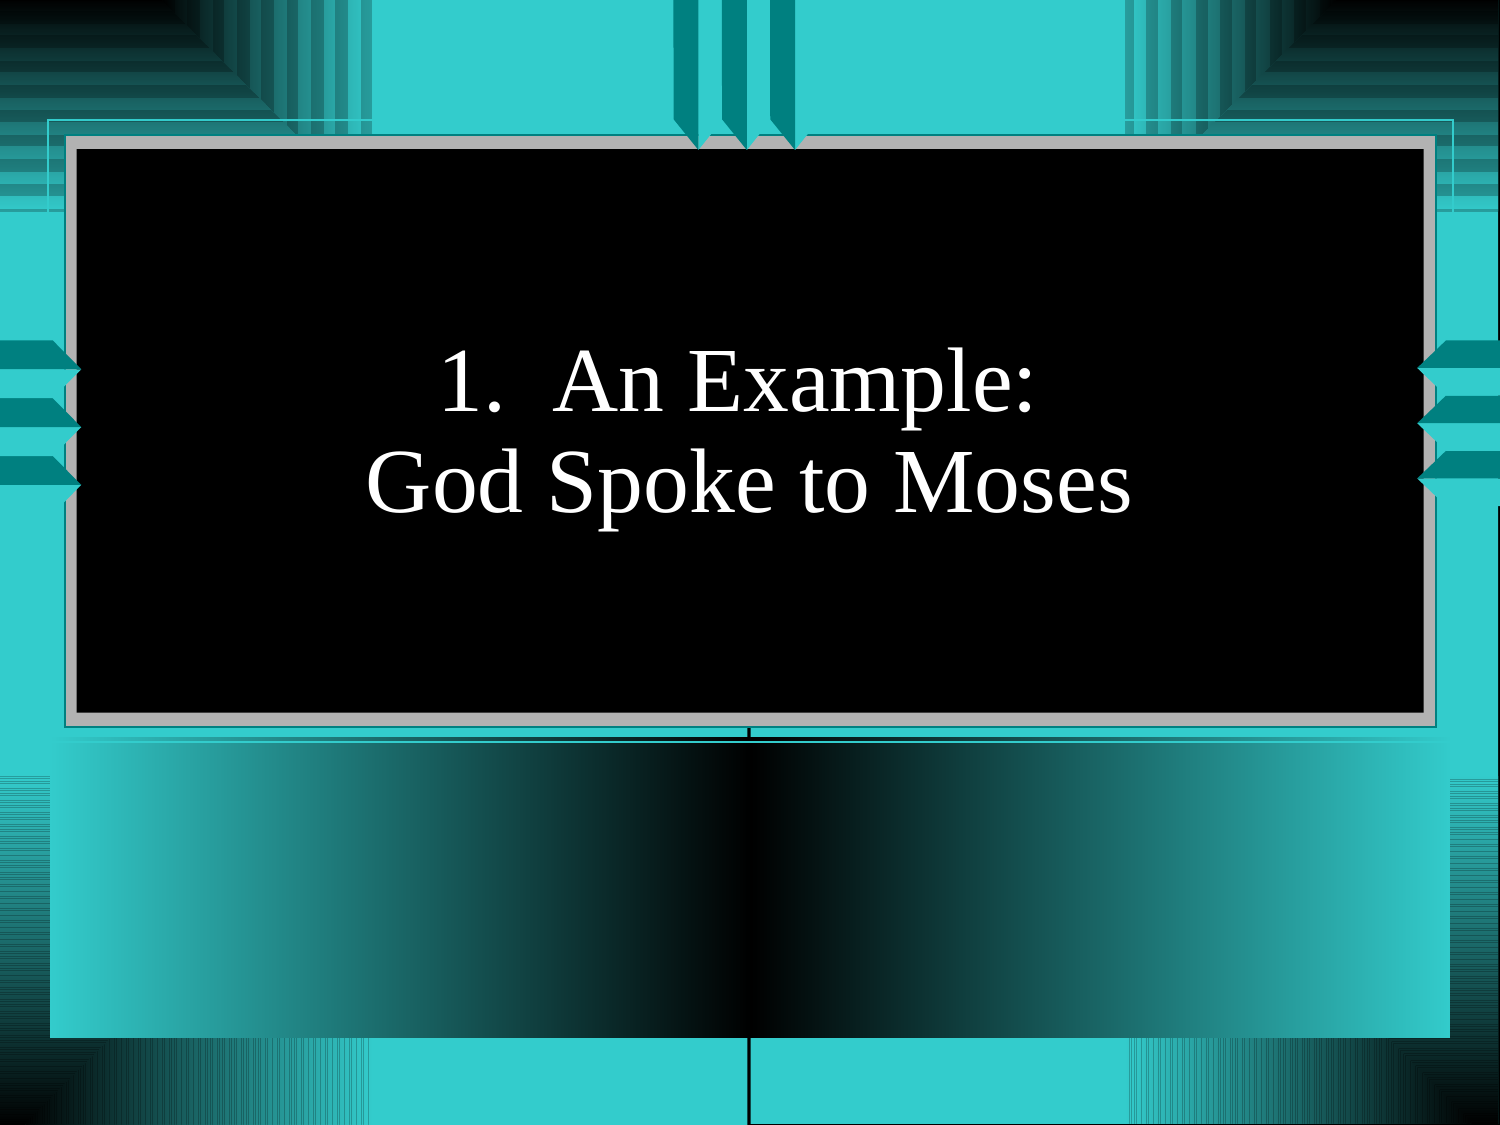

# 1. An Example: God Spoke to Moses